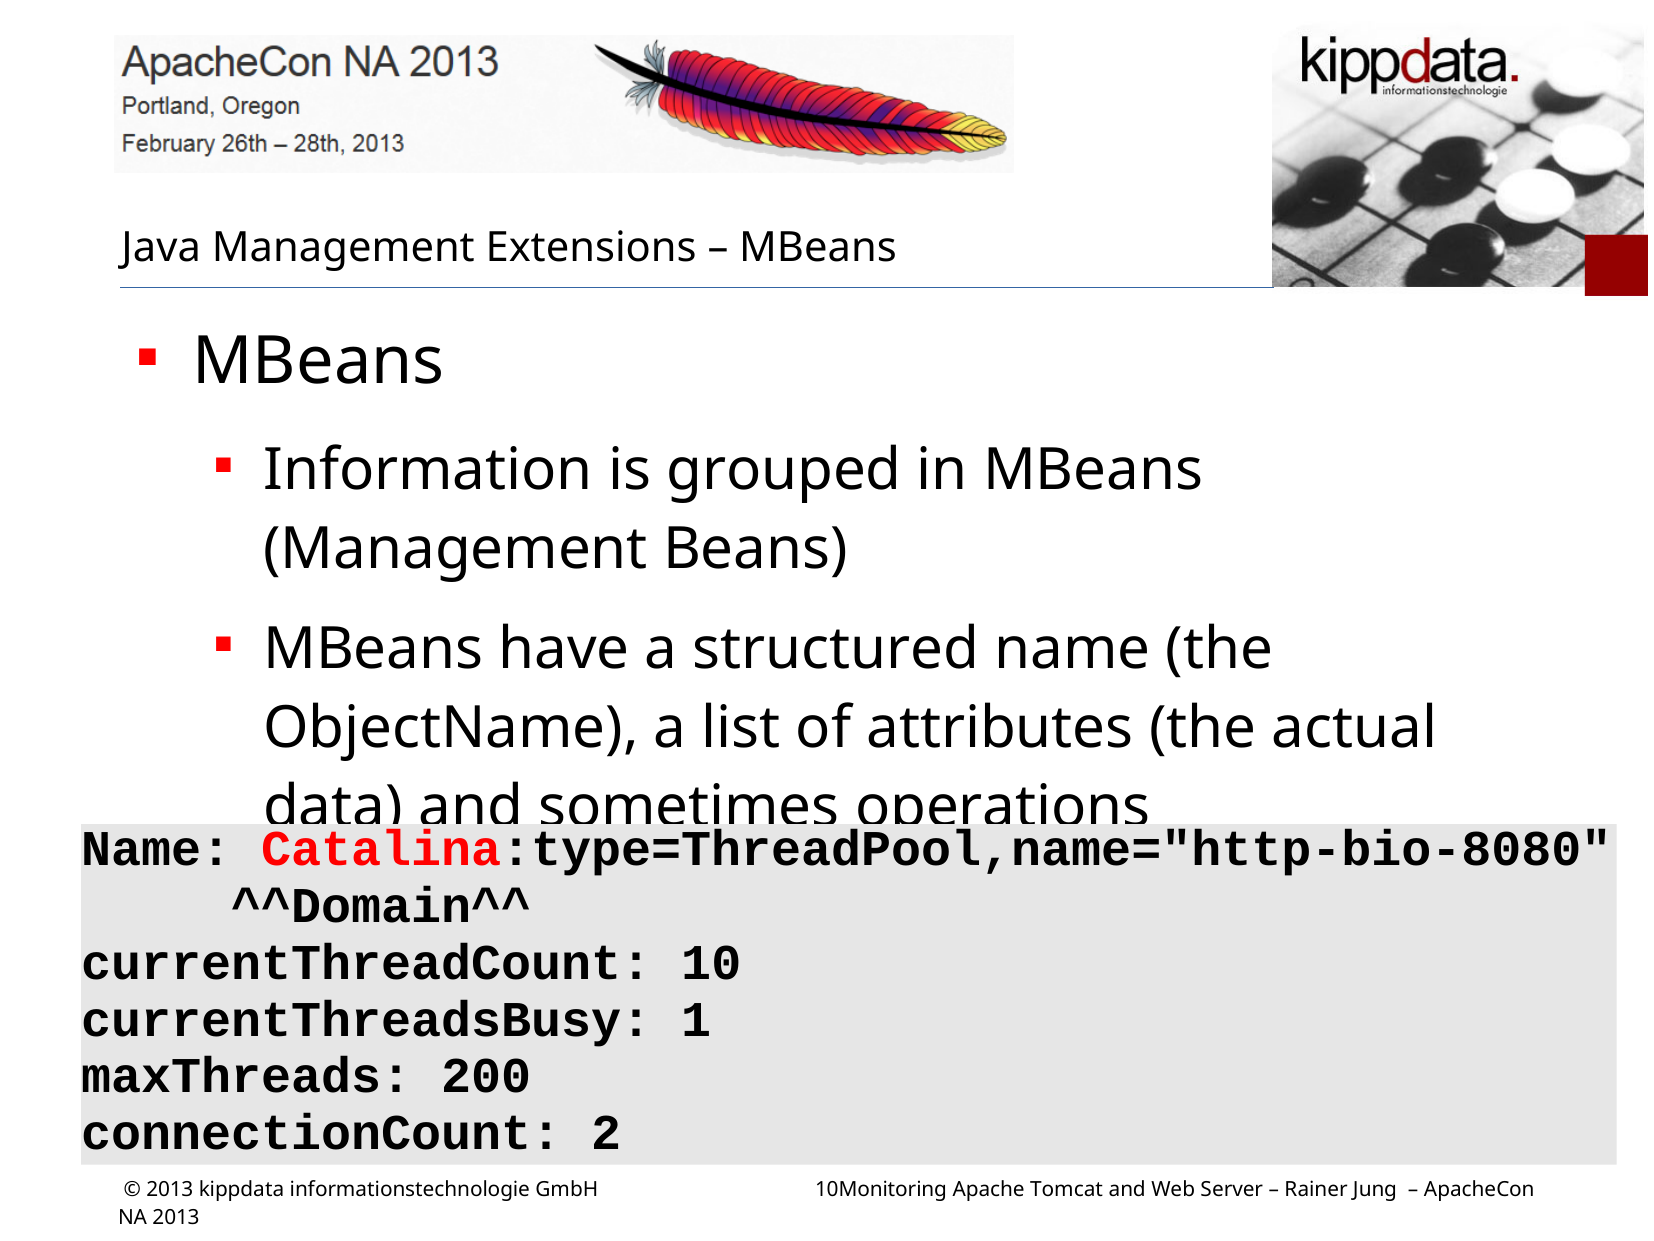

# Java Management Extensions – MBeans
MBeans
Information is grouped in MBeans (Management Beans)
MBeans have a structured name (the ObjectName), a list of attributes (the actual data) and sometimes operations
Attributes are often scalar, can also be nested structures
Simple example:
Name: Catalina:type=ThreadPool,name="http-bio-8080"
 ^^Domain^^
currentThreadCount: 10
currentThreadsBusy: 1
maxThreads: 200
connectionCount: 2